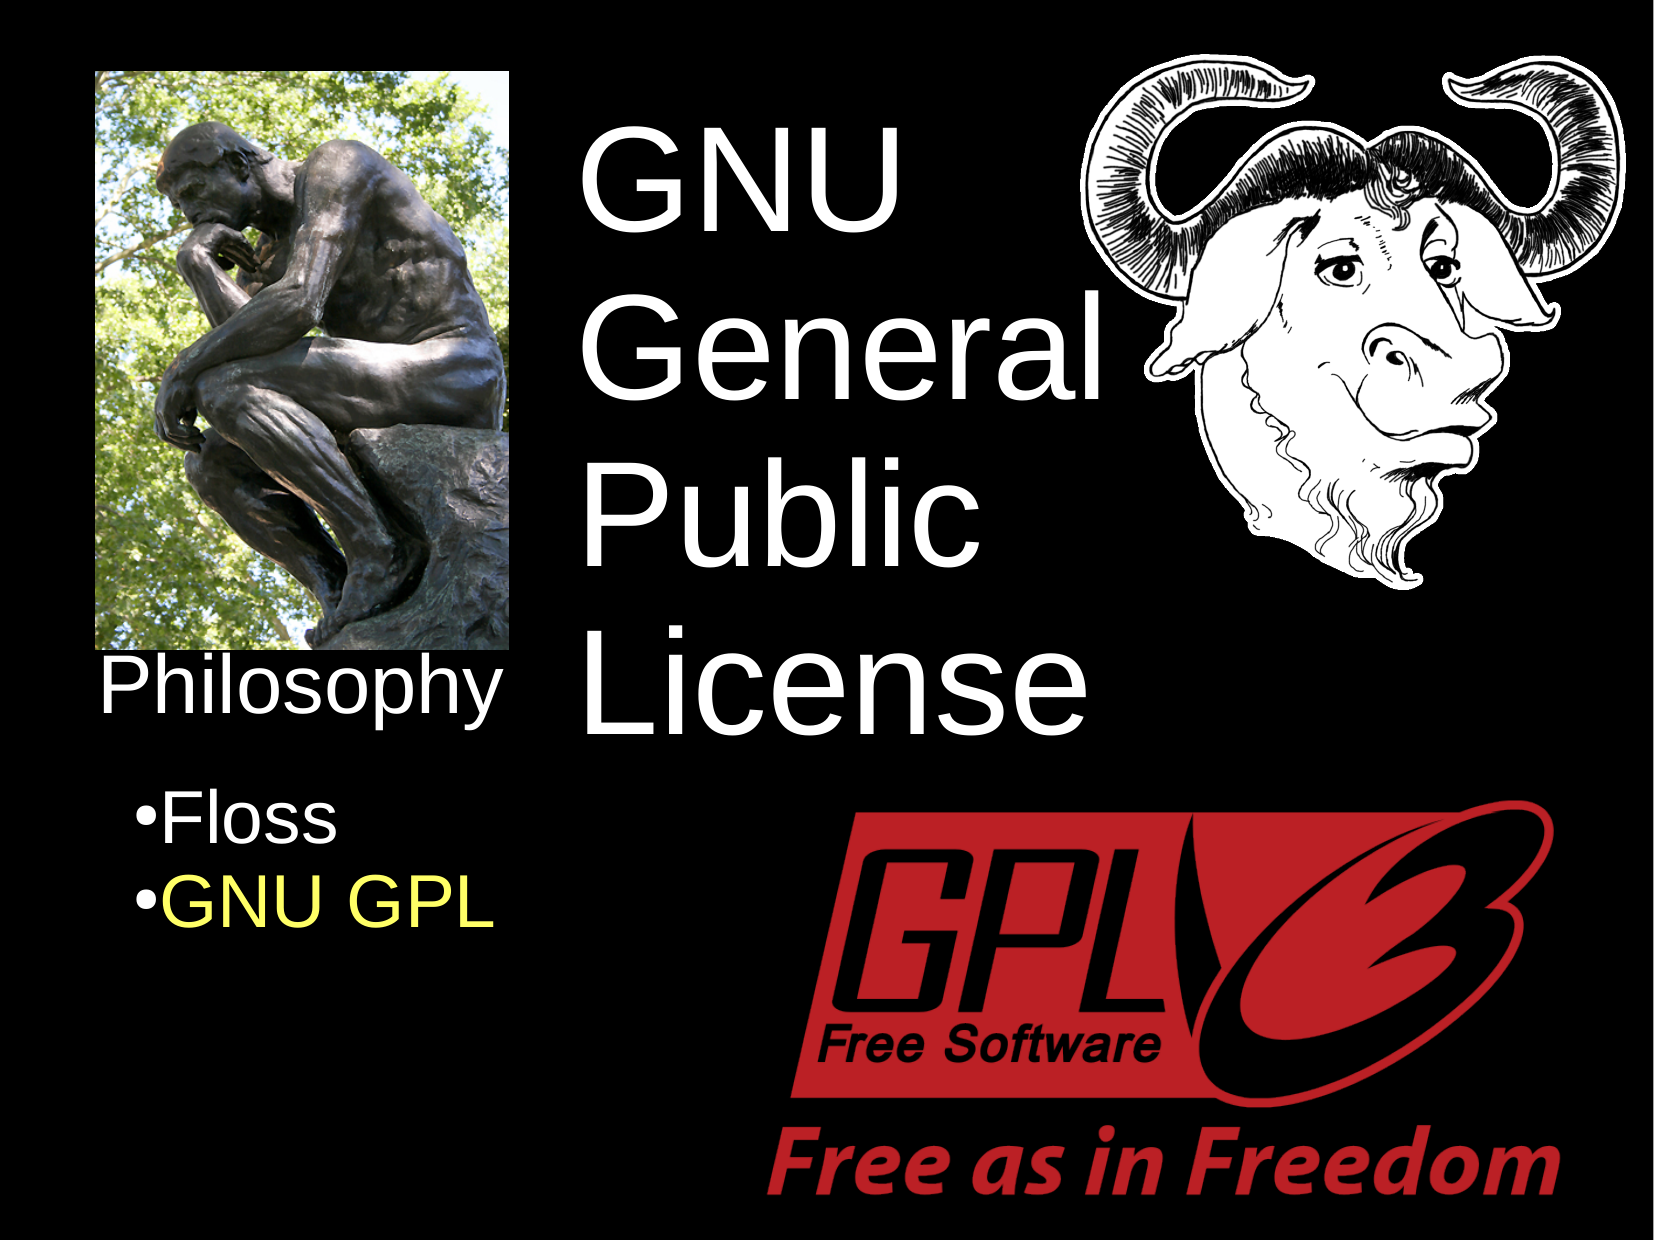

Philosophy
GNU
General
Public
License
Floss
GNU GPL